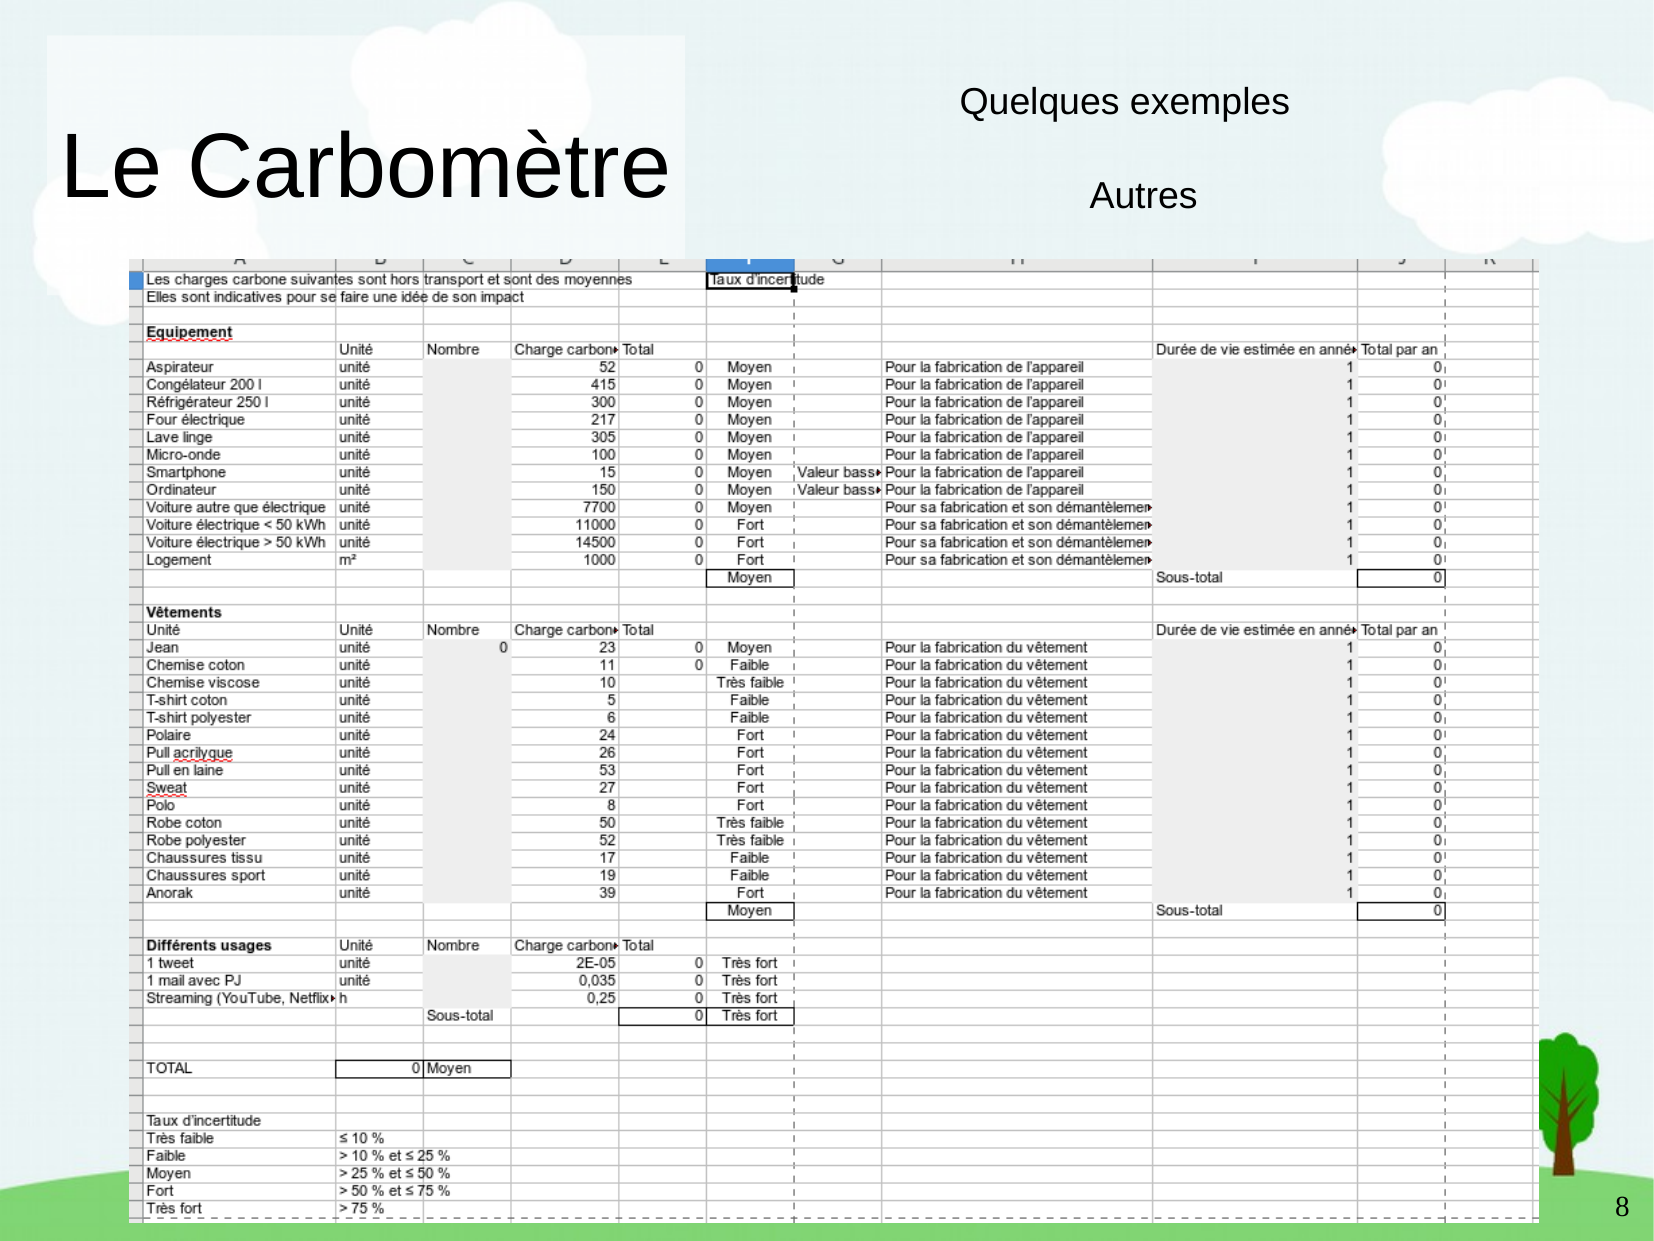

# Le Carbomètre
Quelques exemples
Autres
8